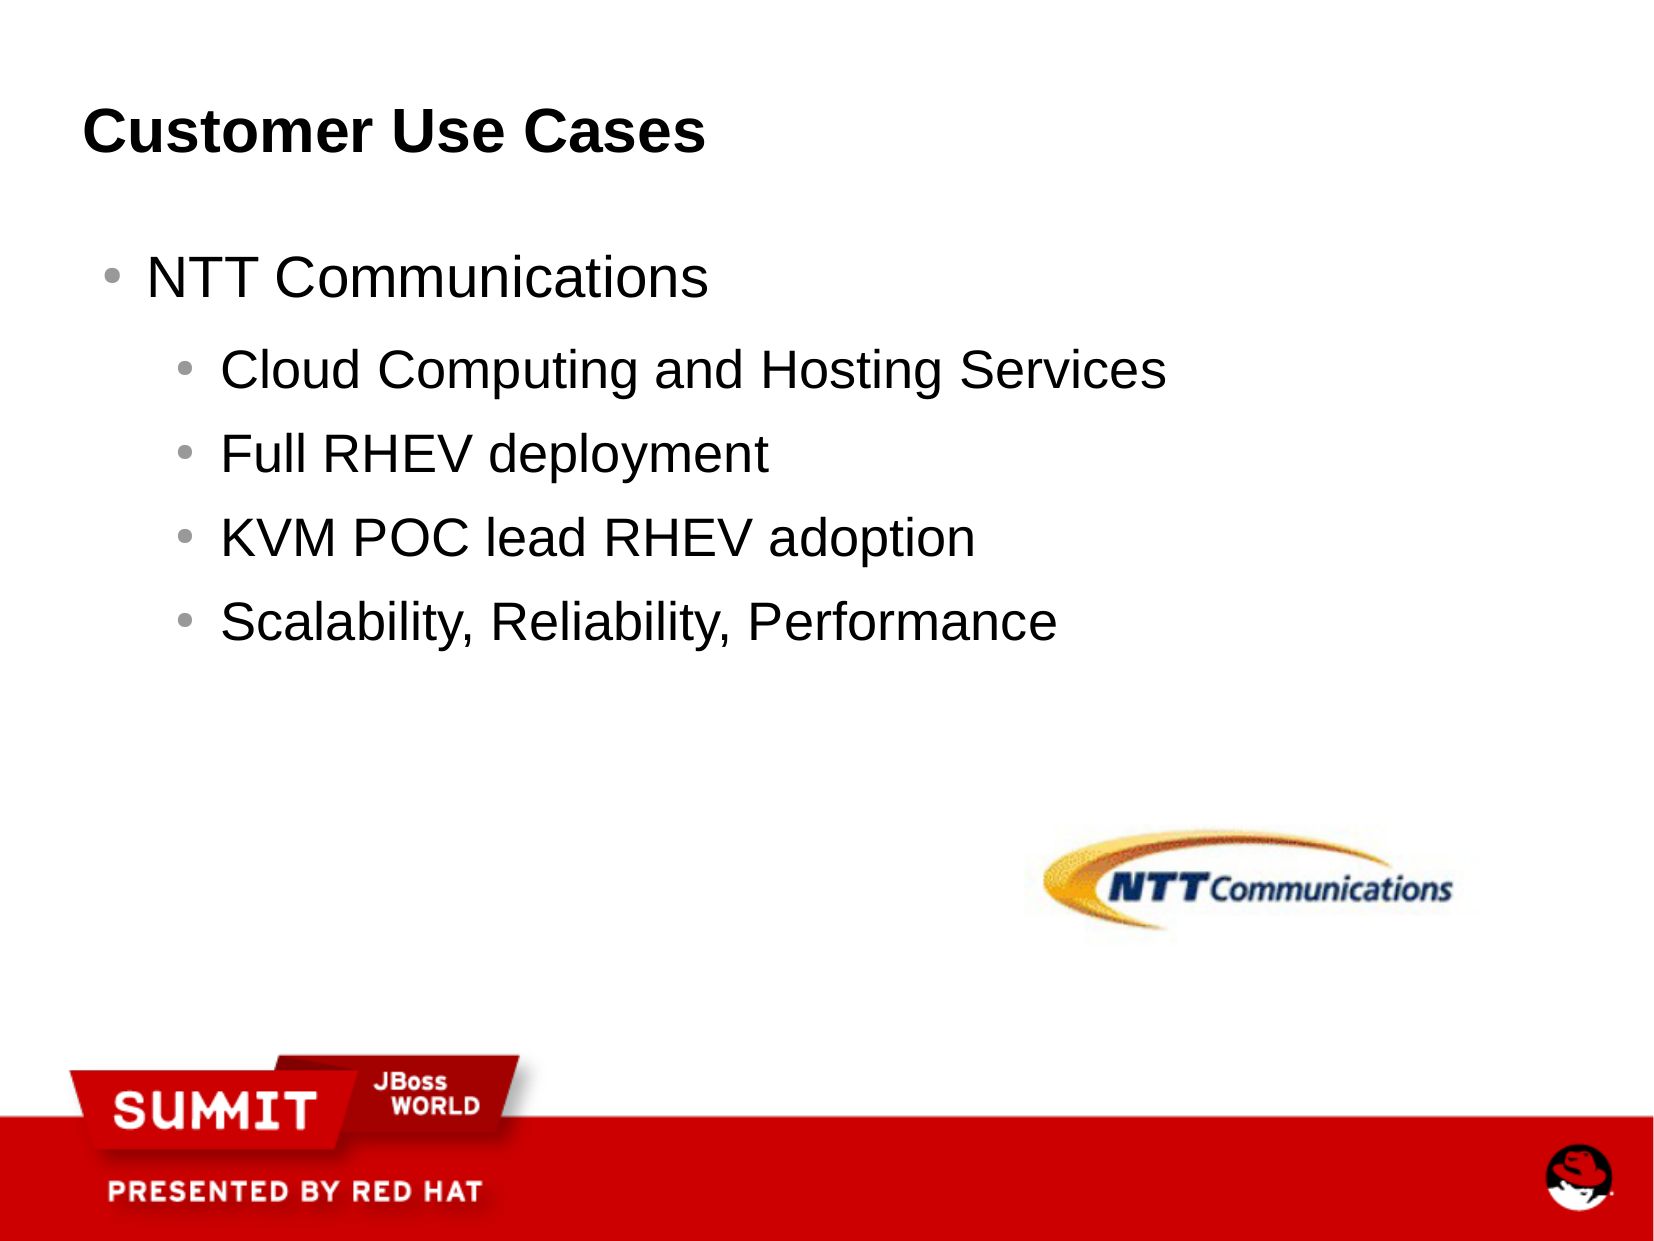

# Customer Use Cases
NTT Communications
Cloud Computing and Hosting Services
Full RHEV deployment
KVM POC lead RHEV adoption
Scalability, Reliability, Performance